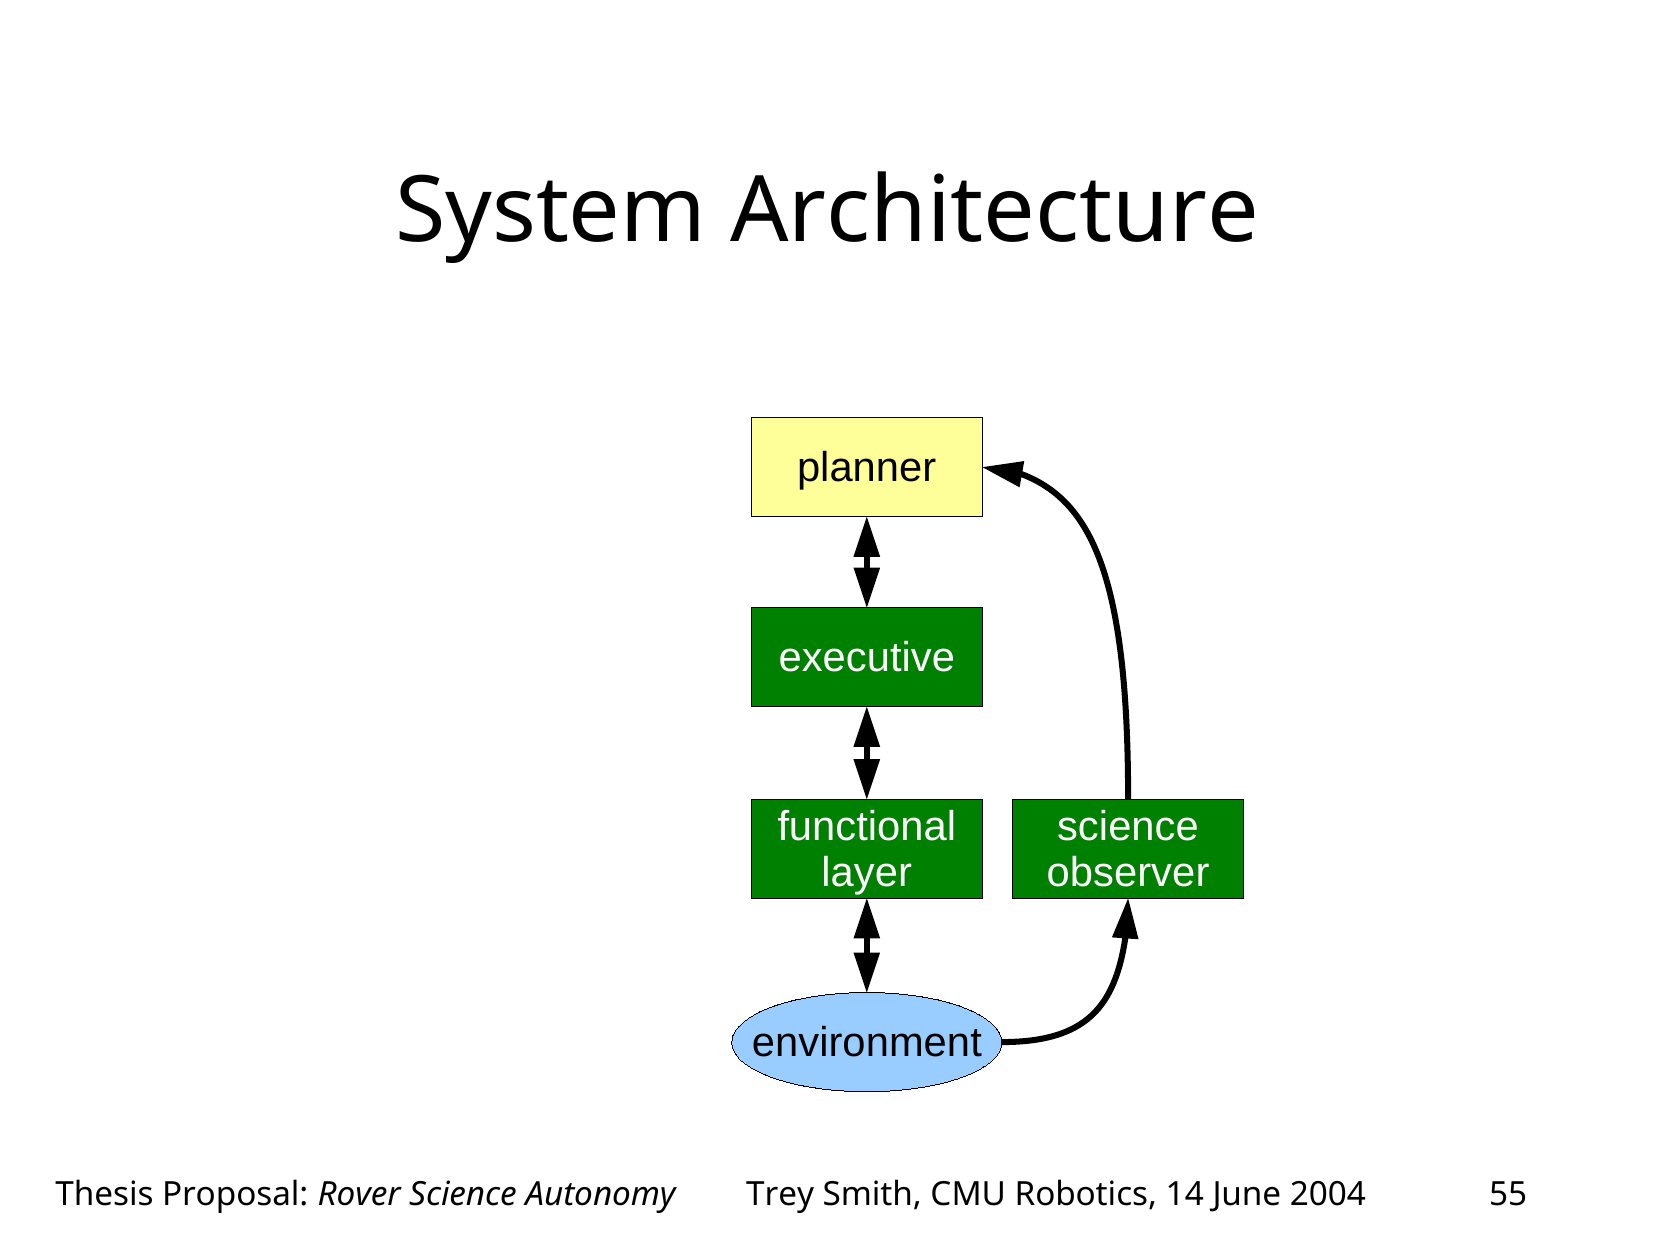

# System Architecture
planner
executive
functional
layer
science
observer
environment